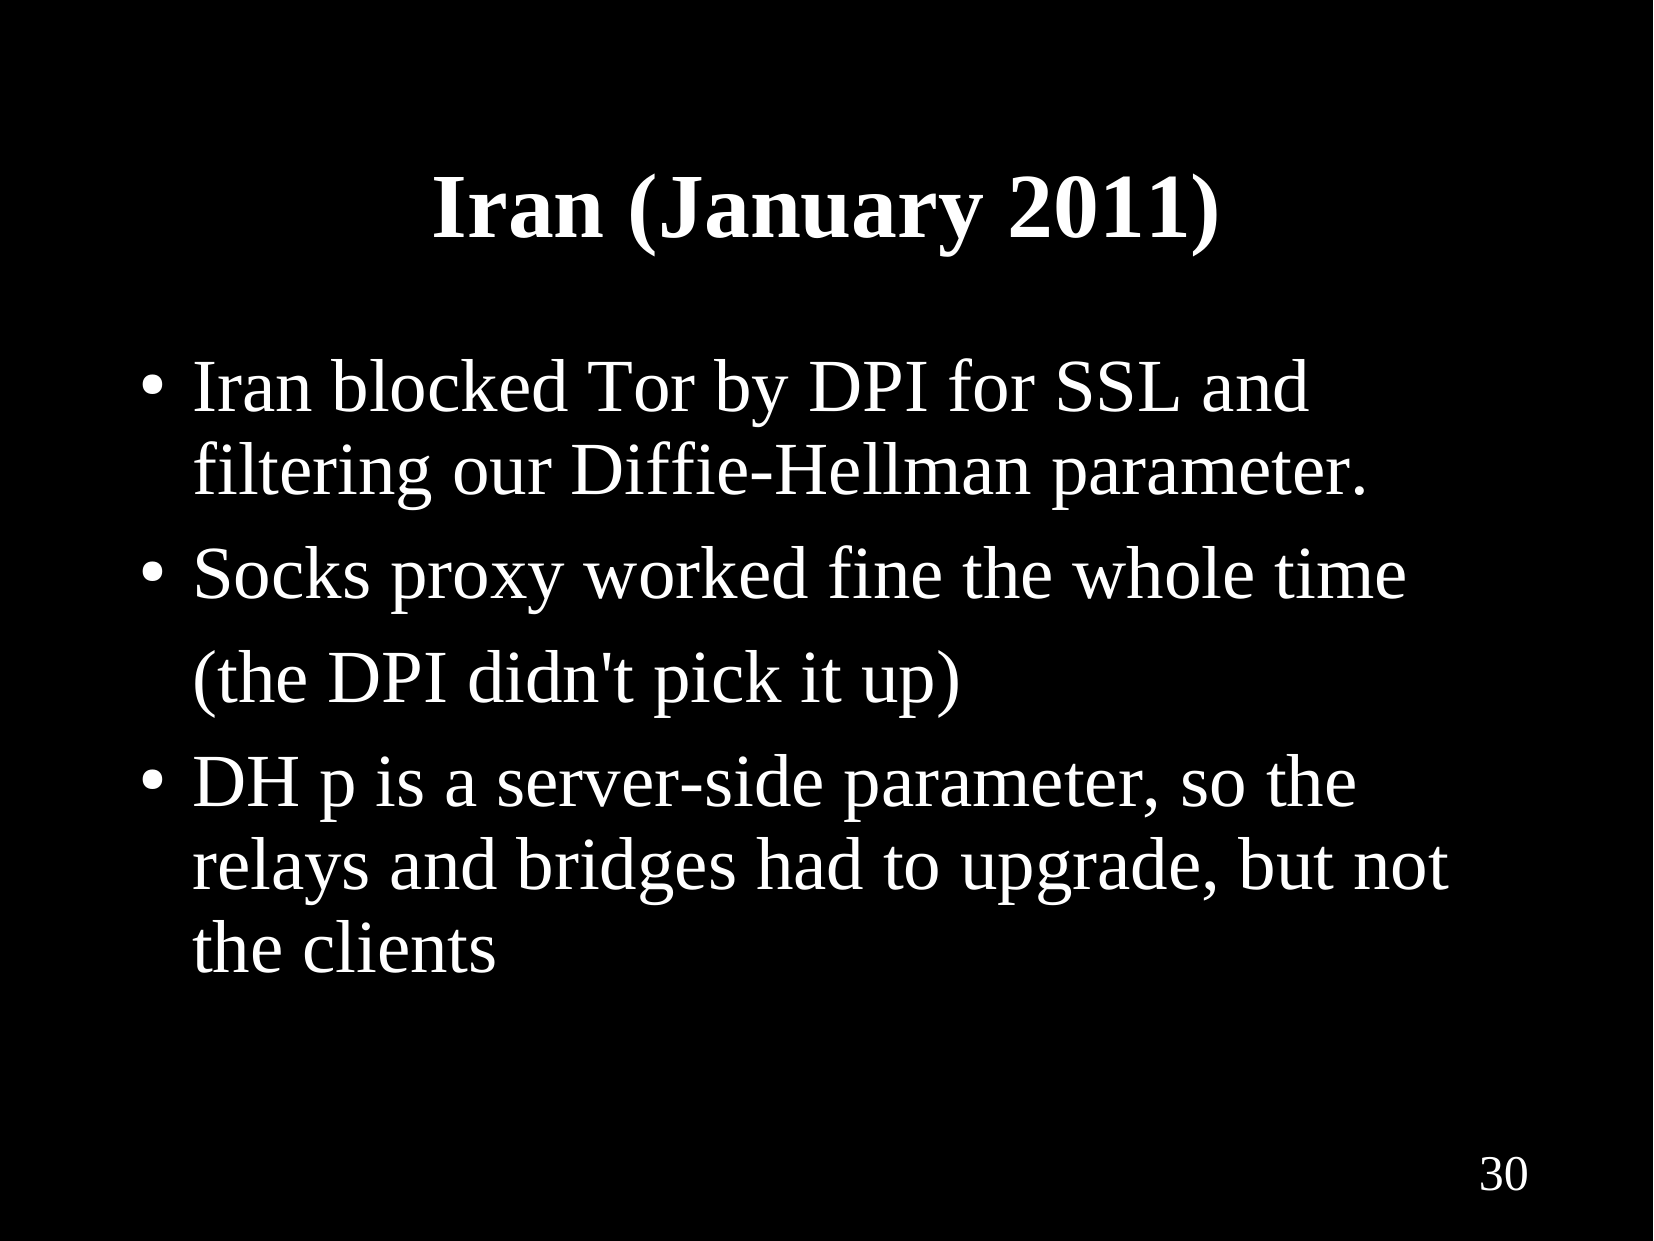

# Iran (January 2011)
Iran blocked Tor by DPI for SSL and filtering our Diffie-Hellman parameter.
Socks proxy worked fine the whole time
(the DPI didn't pick it up)
DH p is a server-side parameter, so the relays and bridges had to upgrade, but not the clients